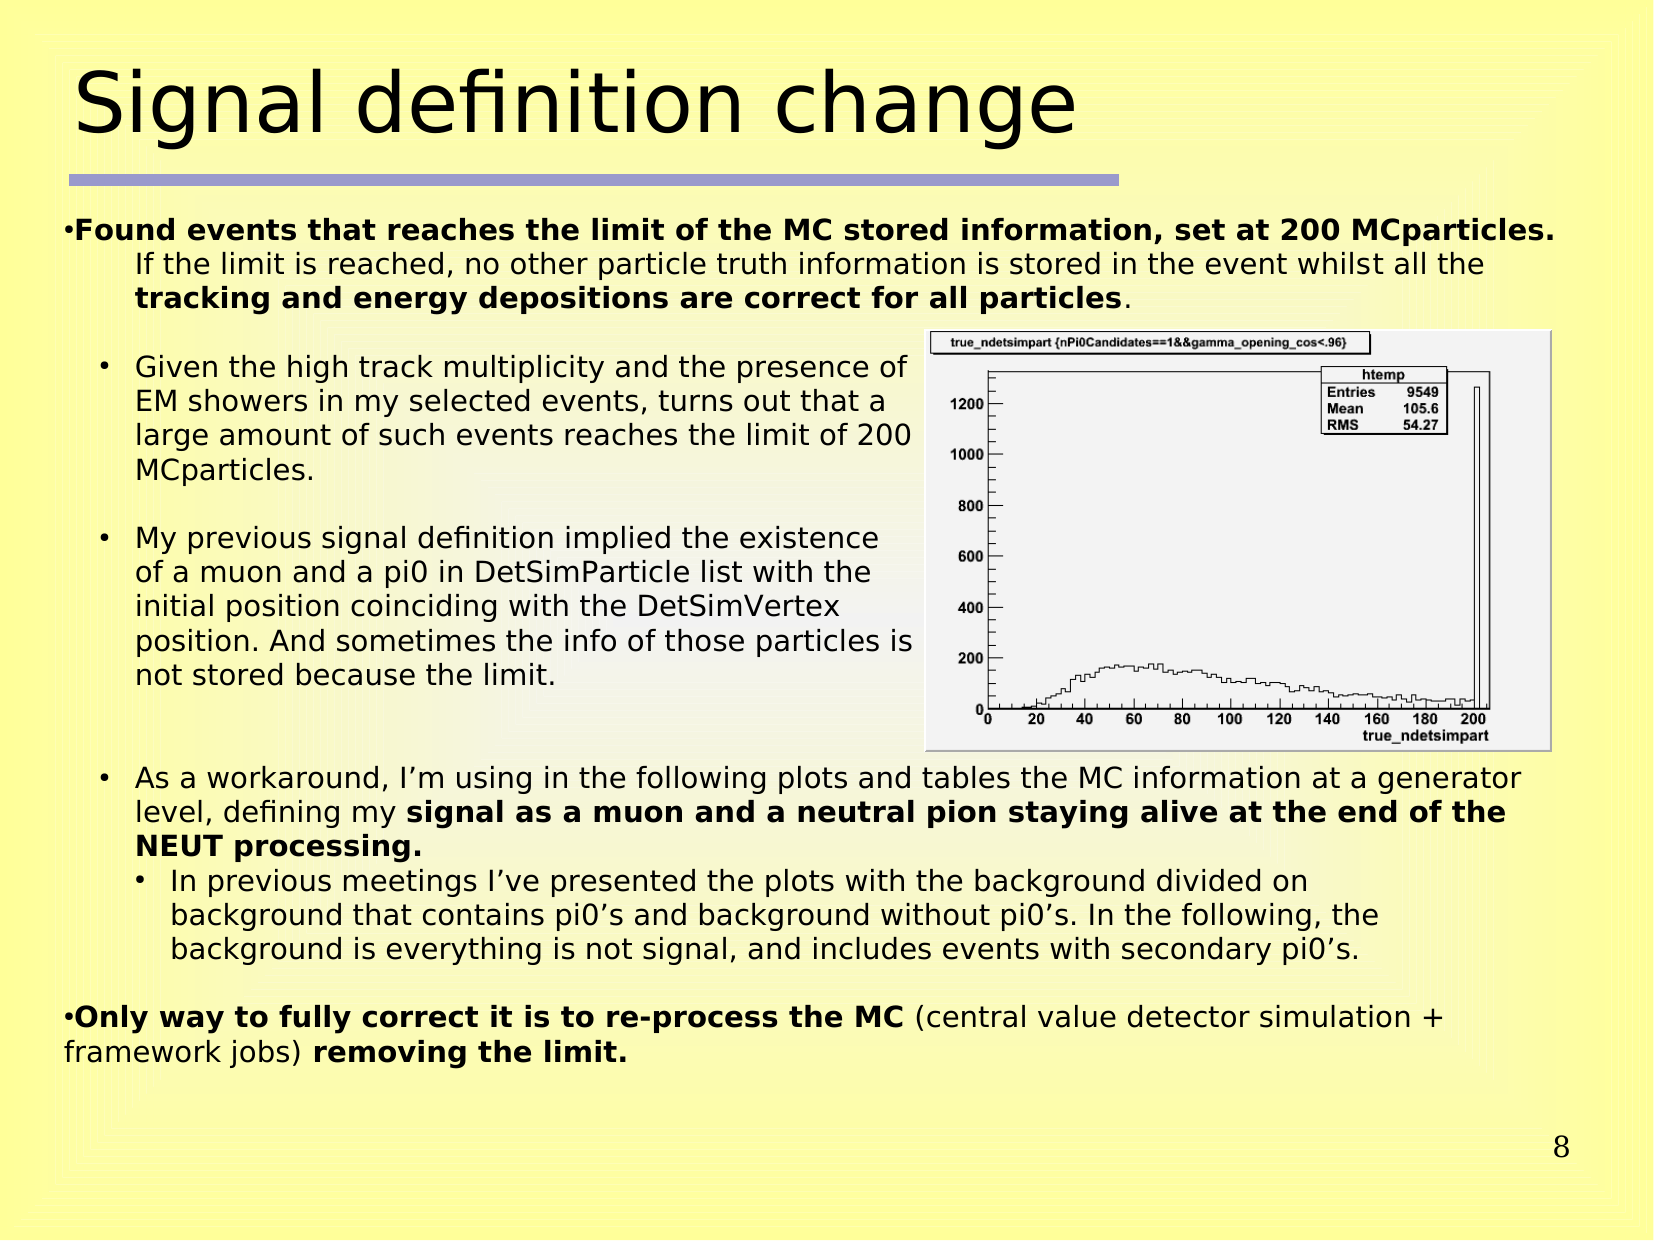

# Signal definition change
Found events that reaches the limit of the MC stored information, set at 200 MCparticles.
If the limit is reached, no other particle truth information is stored in the event whilst all the tracking and energy depositions are correct for all particles.
Given the high track multiplicity and the presence of EM showers in my selected events, turns out that a large amount of such events reaches the limit of 200 MCparticles.
My previous signal definition implied the existence of a muon and a pi0 in DetSimParticle list with the initial position coinciding with the DetSimVertex position. And sometimes the info of those particles is not stored because the limit.
As a workaround, I’m using in the following plots and tables the MC information at a generator level, defining my signal as a muon and a neutral pion staying alive at the end of the NEUT processing.
In previous meetings I’ve presented the plots with the background divided on background that contains pi0’s and background without pi0’s. In the following, the background is everything is not signal, and includes events with secondary pi0’s.
Only way to fully correct it is to re-process the MC (central value detector simulation + framework jobs) removing the limit.
8